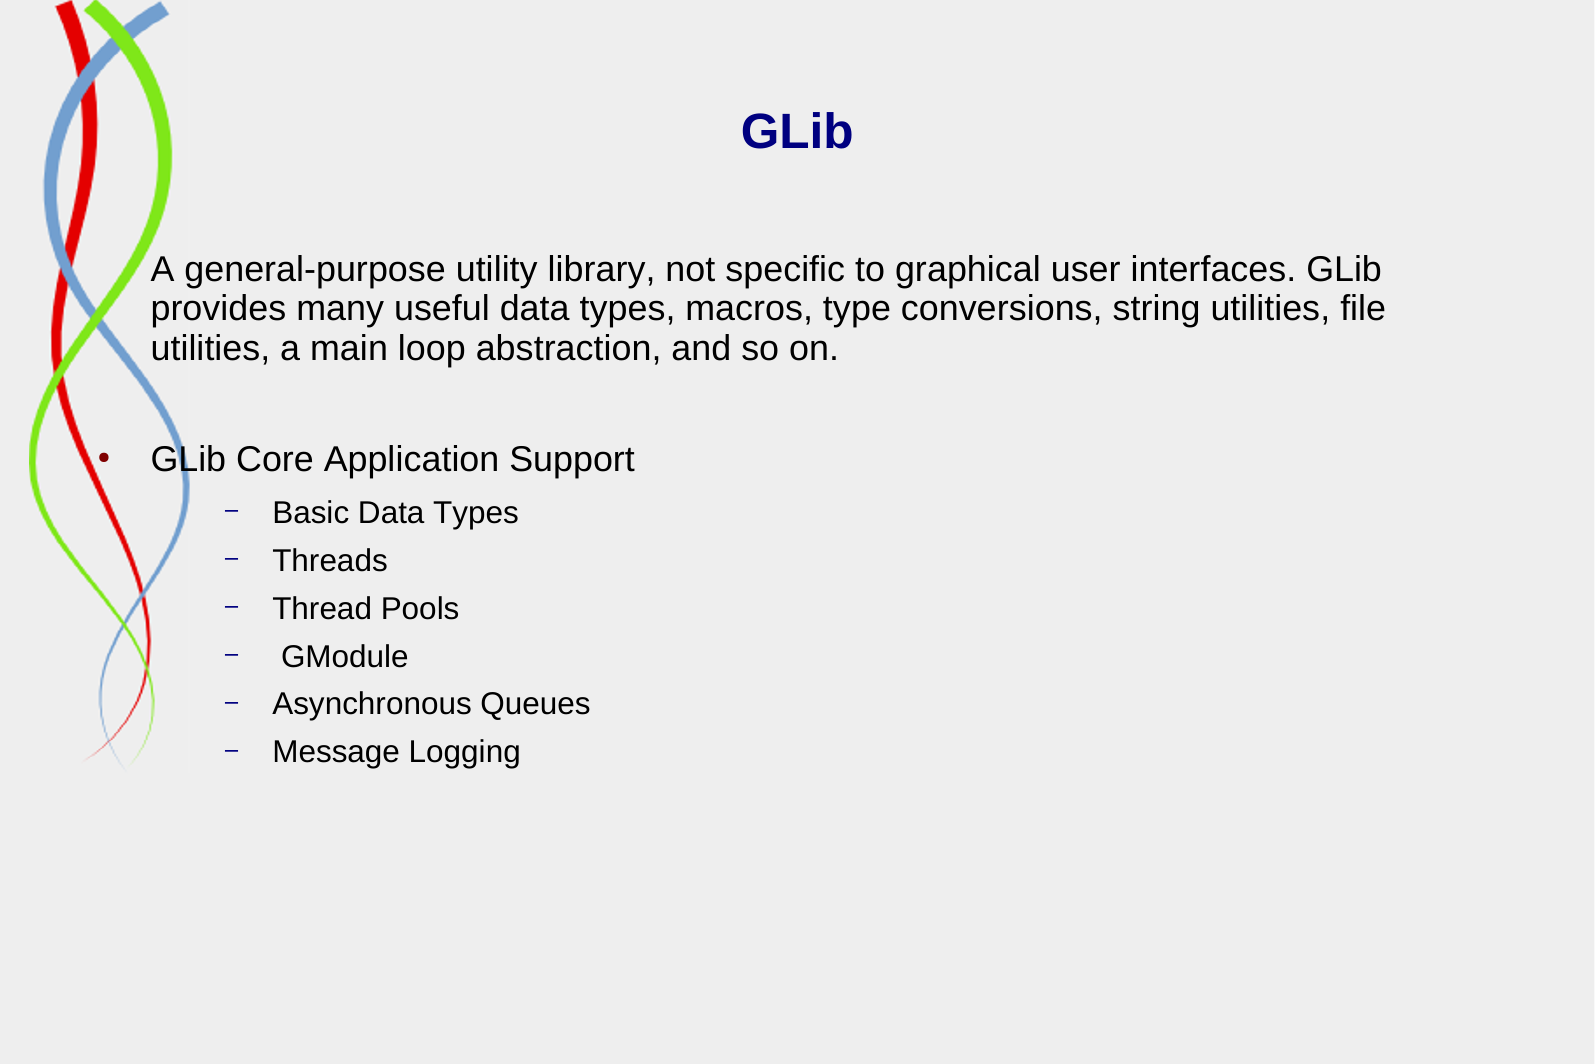

# GLib
A general-purpose utility library, not specific to graphical user interfaces. GLib provides many useful data types, macros, type conversions, string utilities, file utilities, a main loop abstraction, and so on.
GLib Core Application Support
Basic Data Types
Threads
Thread Pools
 GModule
Asynchronous Queues
Message Logging